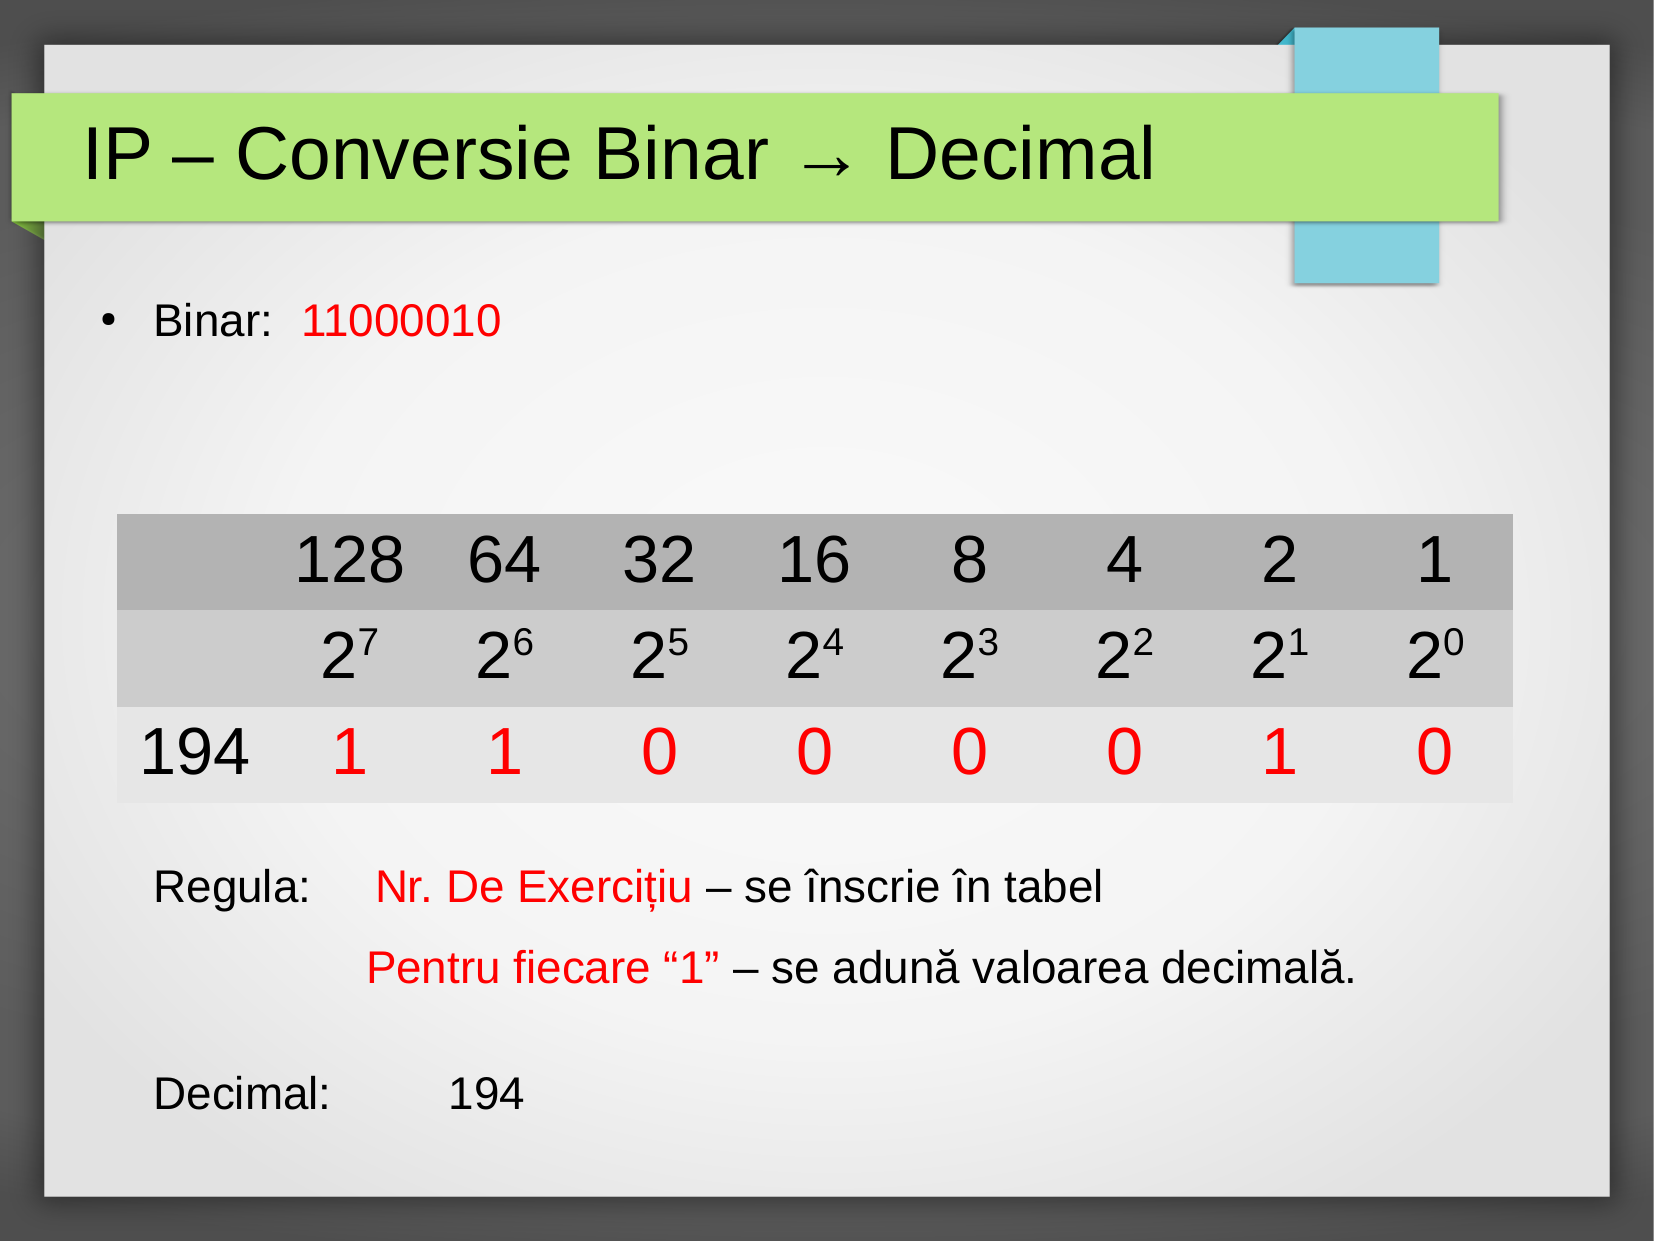

# IP – Conversie Binar → Decimal
Binar: 	11000010
Regula: 	Nr. De Exercițiu – se înscrie în tabel
Pentru fiecare “1” – se adună valoarea decimală.
Decimal:		194
| | 128 | 64 | 32 | 16 | 8 | 4 | 2 | 1 |
| --- | --- | --- | --- | --- | --- | --- | --- | --- |
| | 27 | 26 | 25 | 24 | 23 | 22 | 21 | 20 |
| 194 | 1 | 1 | 0 | 0 | 0 | 0 | 1 | 0 |